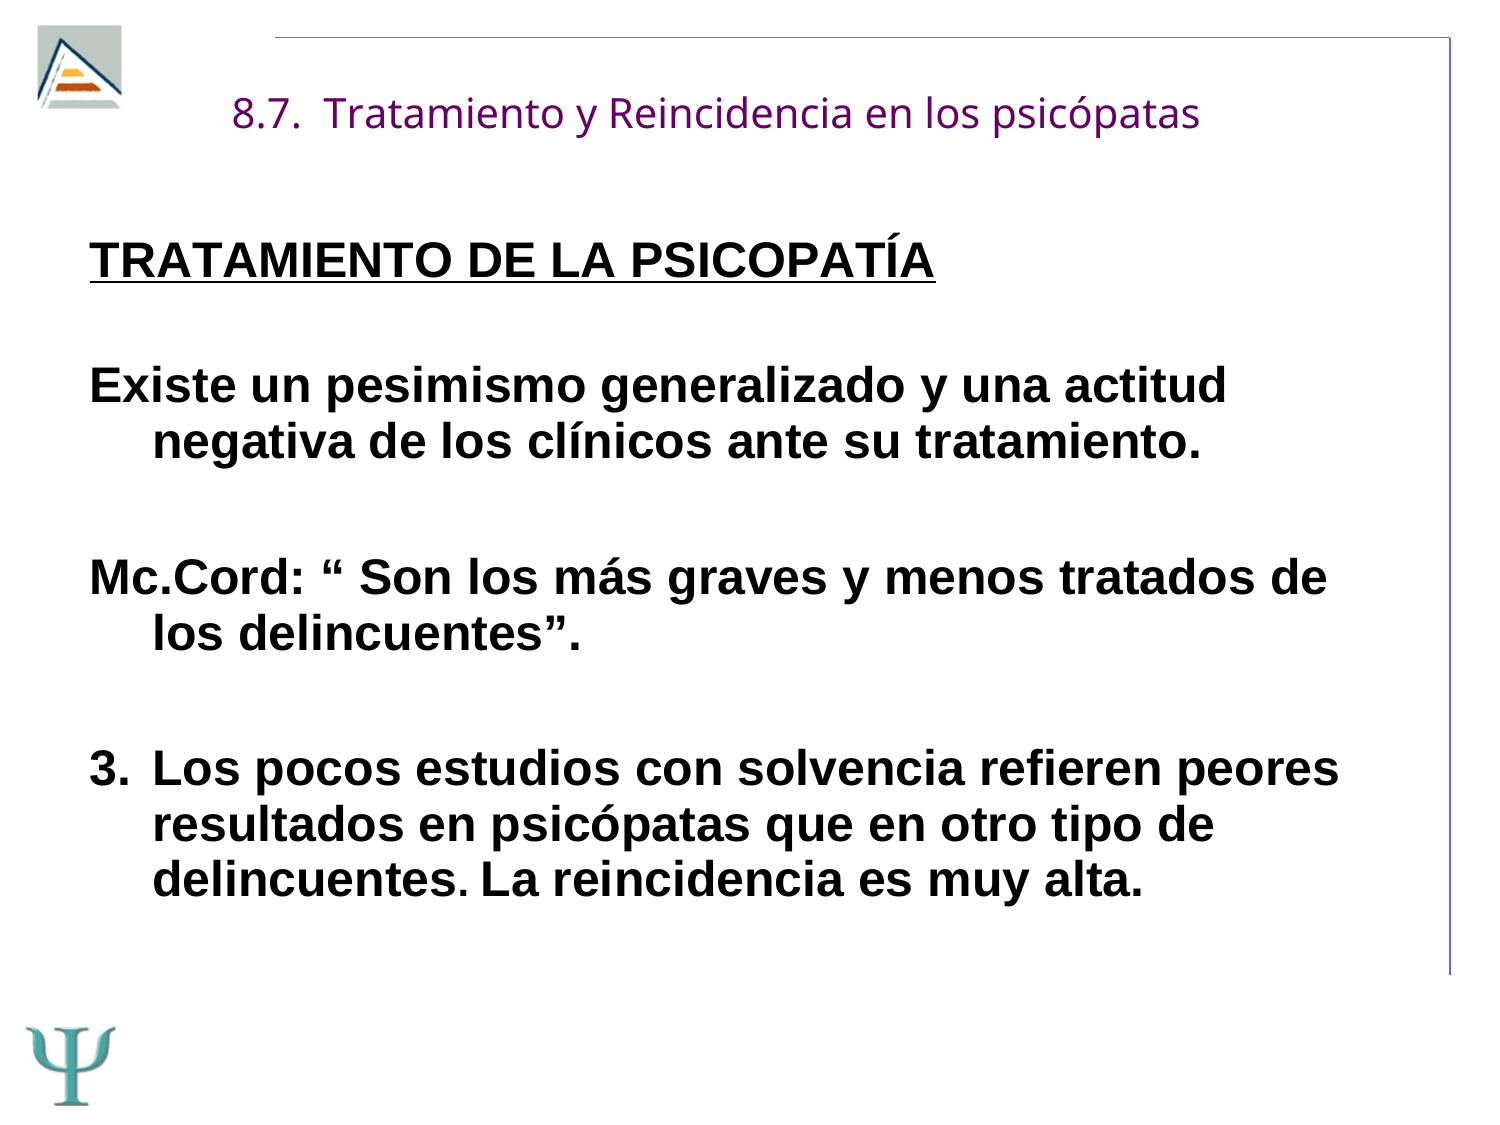

# 8.7. Tratamiento y Reincidencia en los psicópatas
TRATAMIENTO DE LA PSICOPATÍA
Existe un pesimismo generalizado y una actitud negativa de los clínicos ante su tratamiento.
Mc.Cord: “ Son los más graves y menos tratados de los delincuentes”.
3.	Los pocos estudios con solvencia refieren peores resultados en psicópatas que en otro tipo de delincuentes. La reincidencia es muy alta.